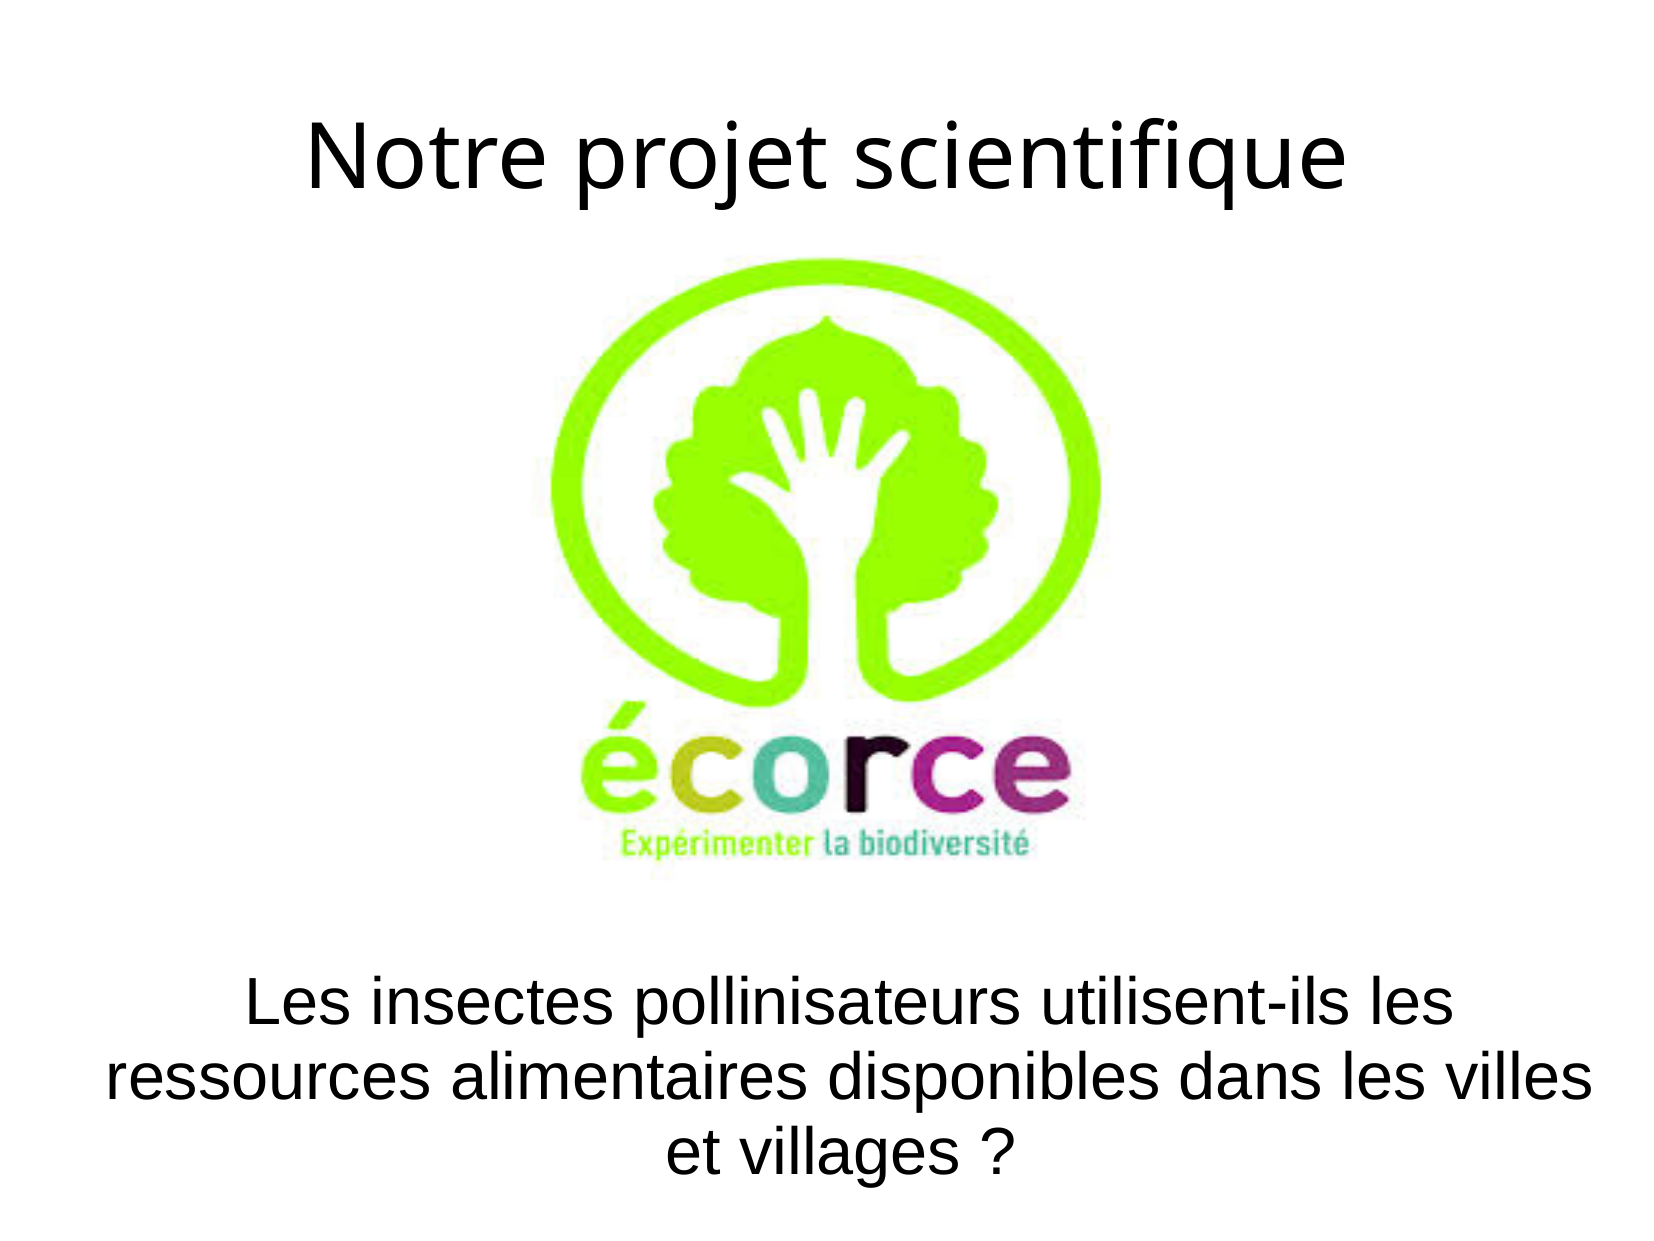

# Notre projet scientifique
Les insectes pollinisateurs utilisent-ils les ressources alimentaires disponibles dans les villes et villages ?